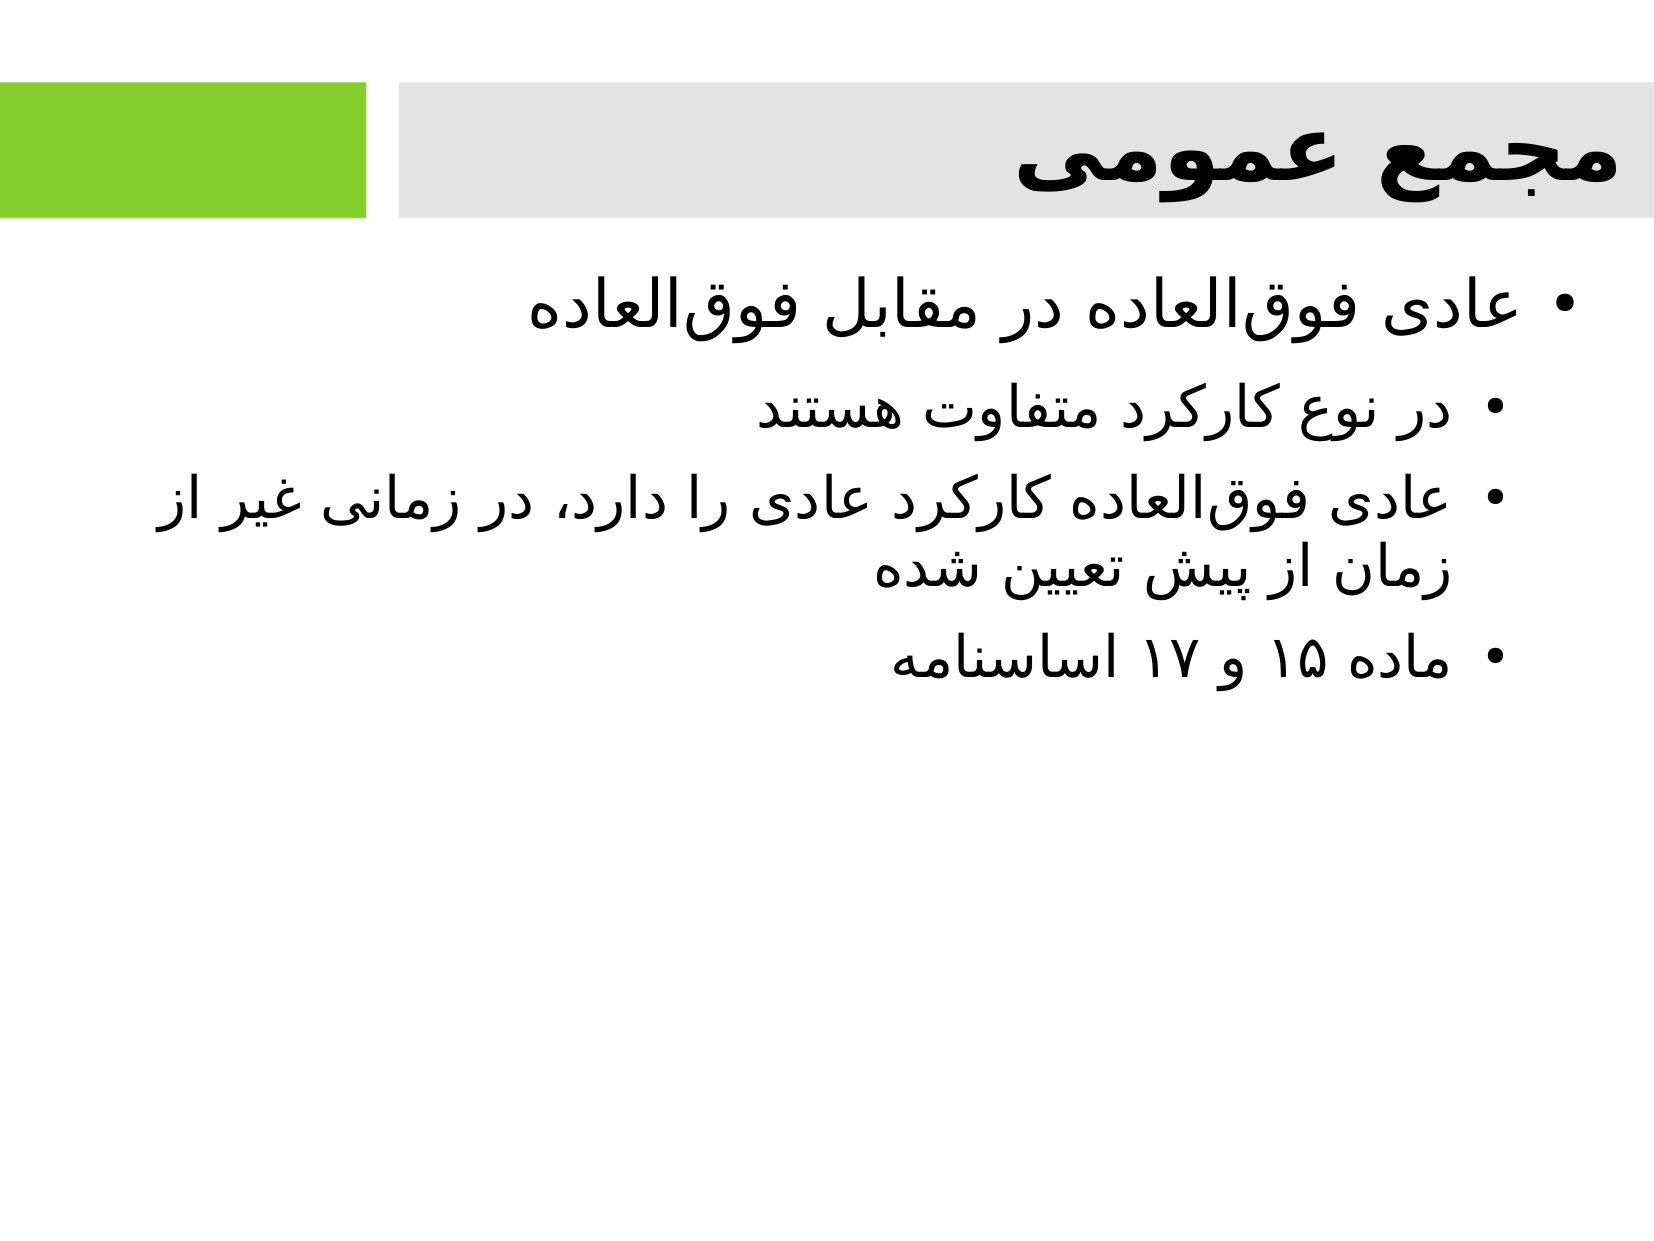

# مجمع عمومی
عادی فوق‌العاده در مقابل فوق‌العاده
در نوع کارکرد متفاوت هستند
عادی فوق‌العاده کارکرد عادی را دارد، در زمانی غیر از زمان از پیش تعیین شده
ماده ۱۵ و ۱۷ اساسنامه